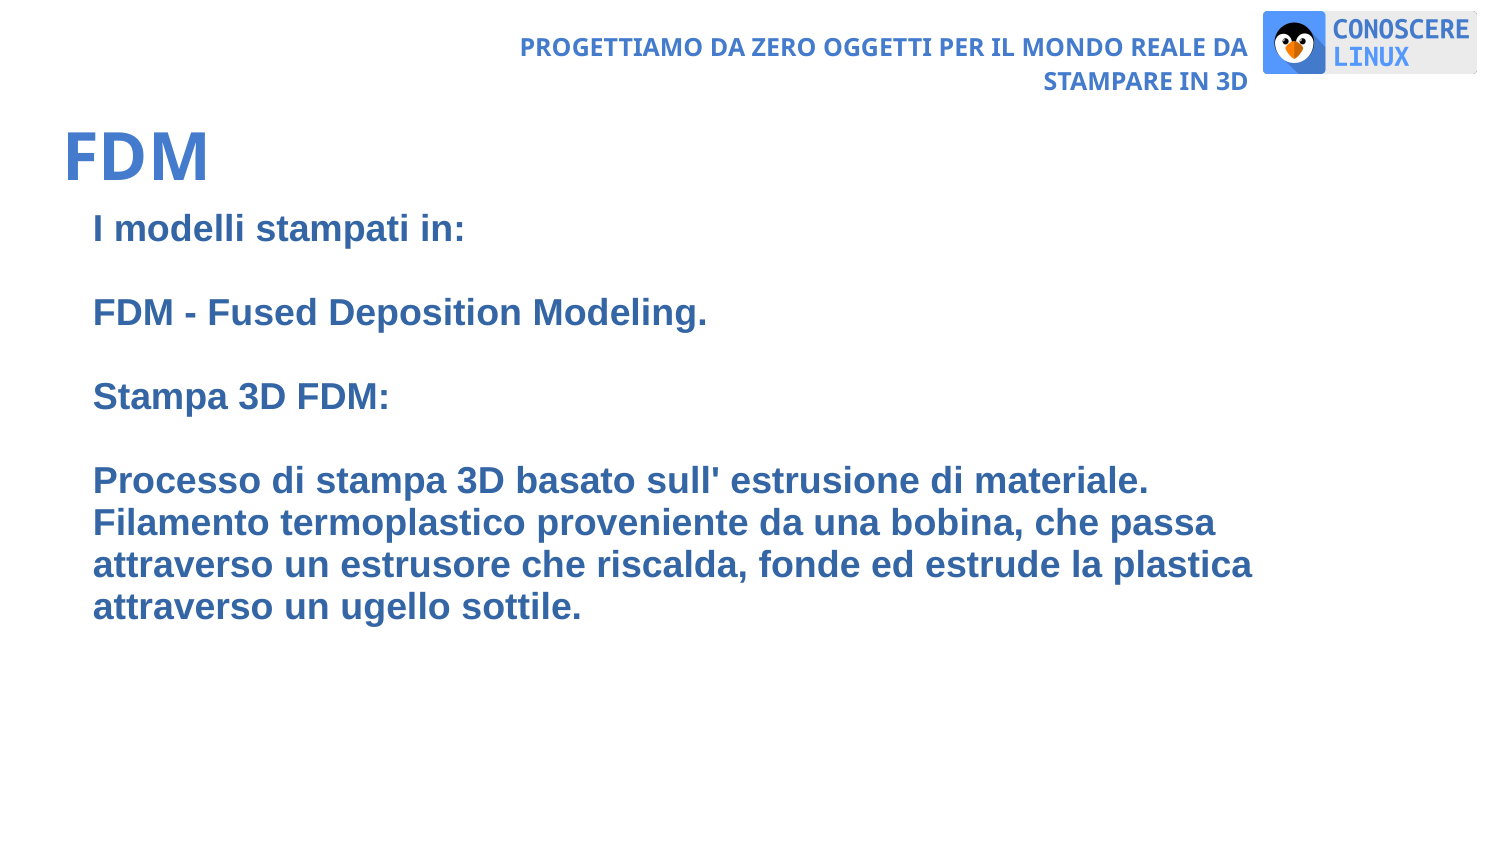

PROGETTIAMO DA ZERO OGGETTI PER IL MONDO REALE DA STAMPARE IN 3D
FDM
I modelli stampati in:
FDM - Fused Deposition Modeling.
Stampa 3D FDM:
Processo di stampa 3D basato sull' estrusione di materiale.
Filamento termoplastico proveniente da una bobina, che passa attraverso un estrusore che riscalda, fonde ed estrude la plastica attraverso un ugello sottile.
#